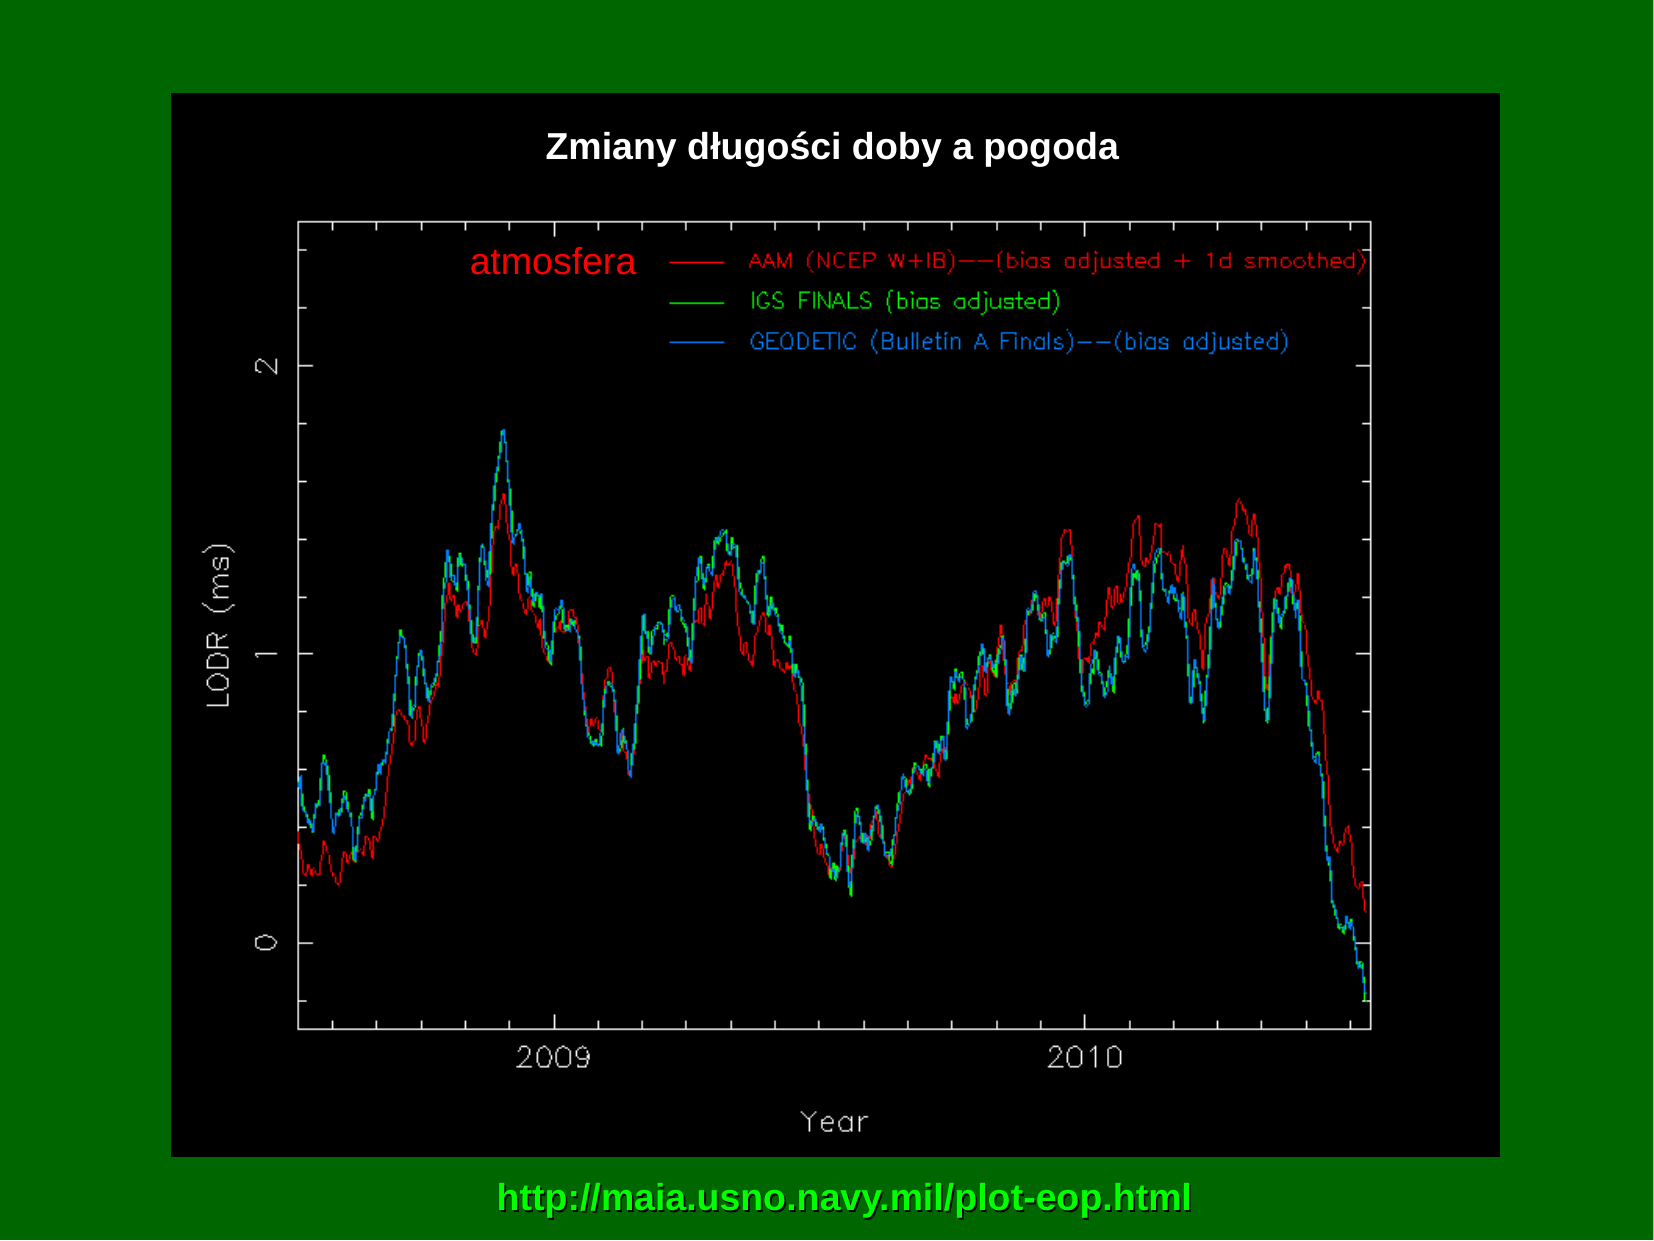

Zmiany długości doby a pogoda
atmosfera
http://maia.usno.navy.mil/plot-eop.html